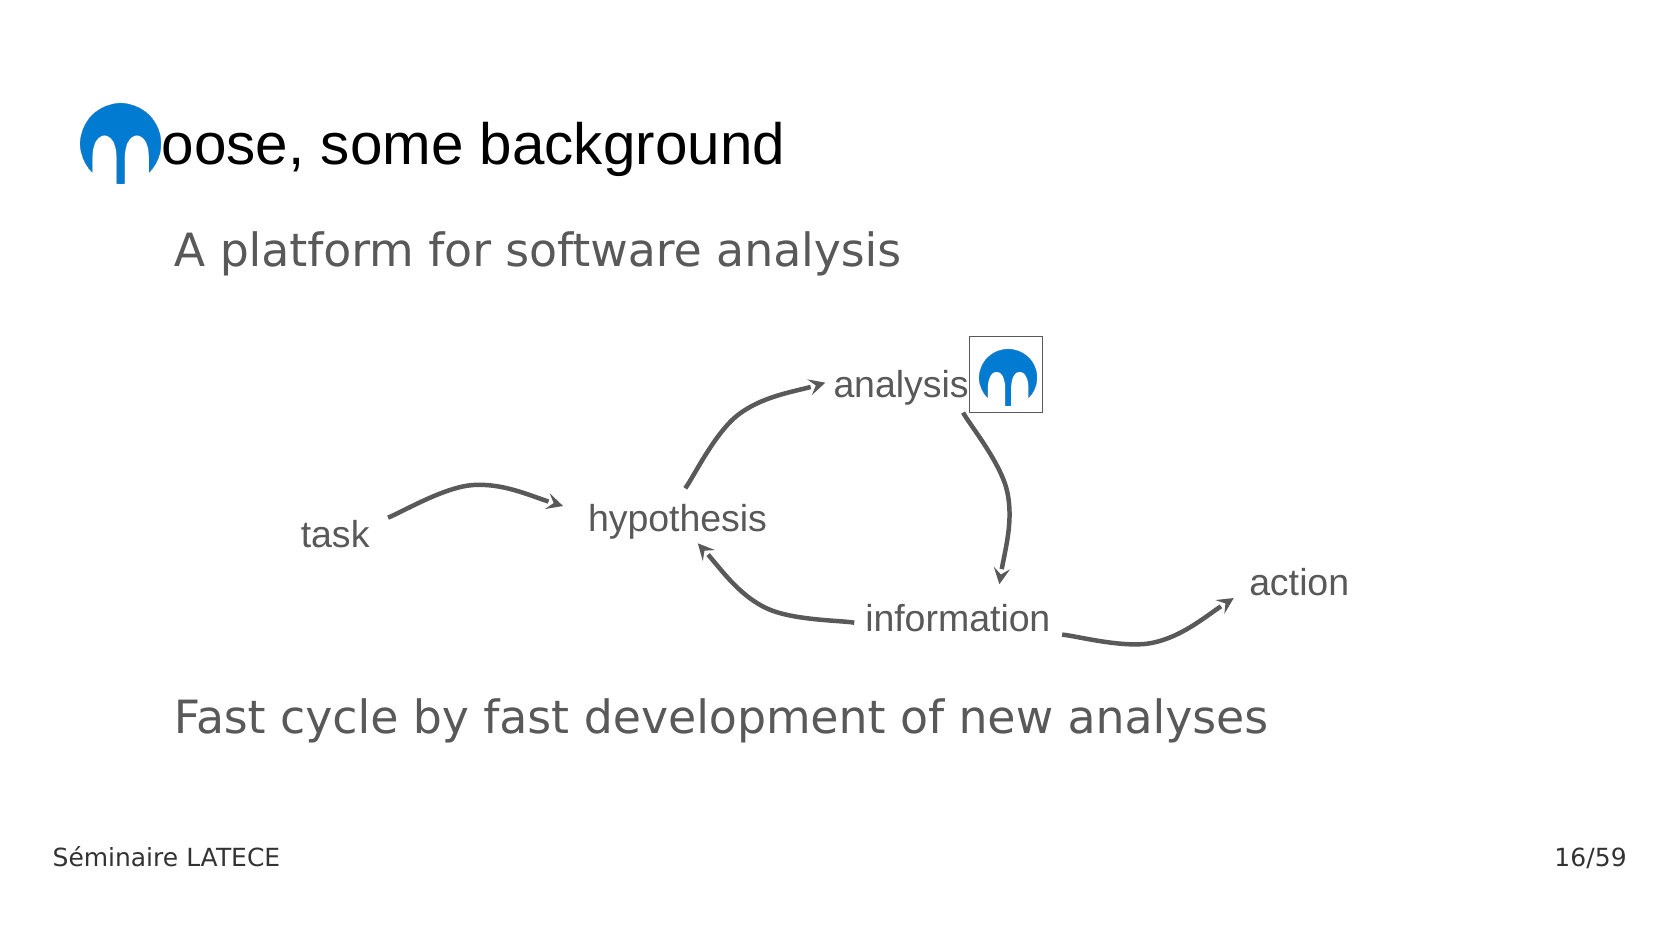

# oose, some background
A platform for software analysis
Fast cycle by fast development of new analyses
analysis
hypothesis
task
action
information